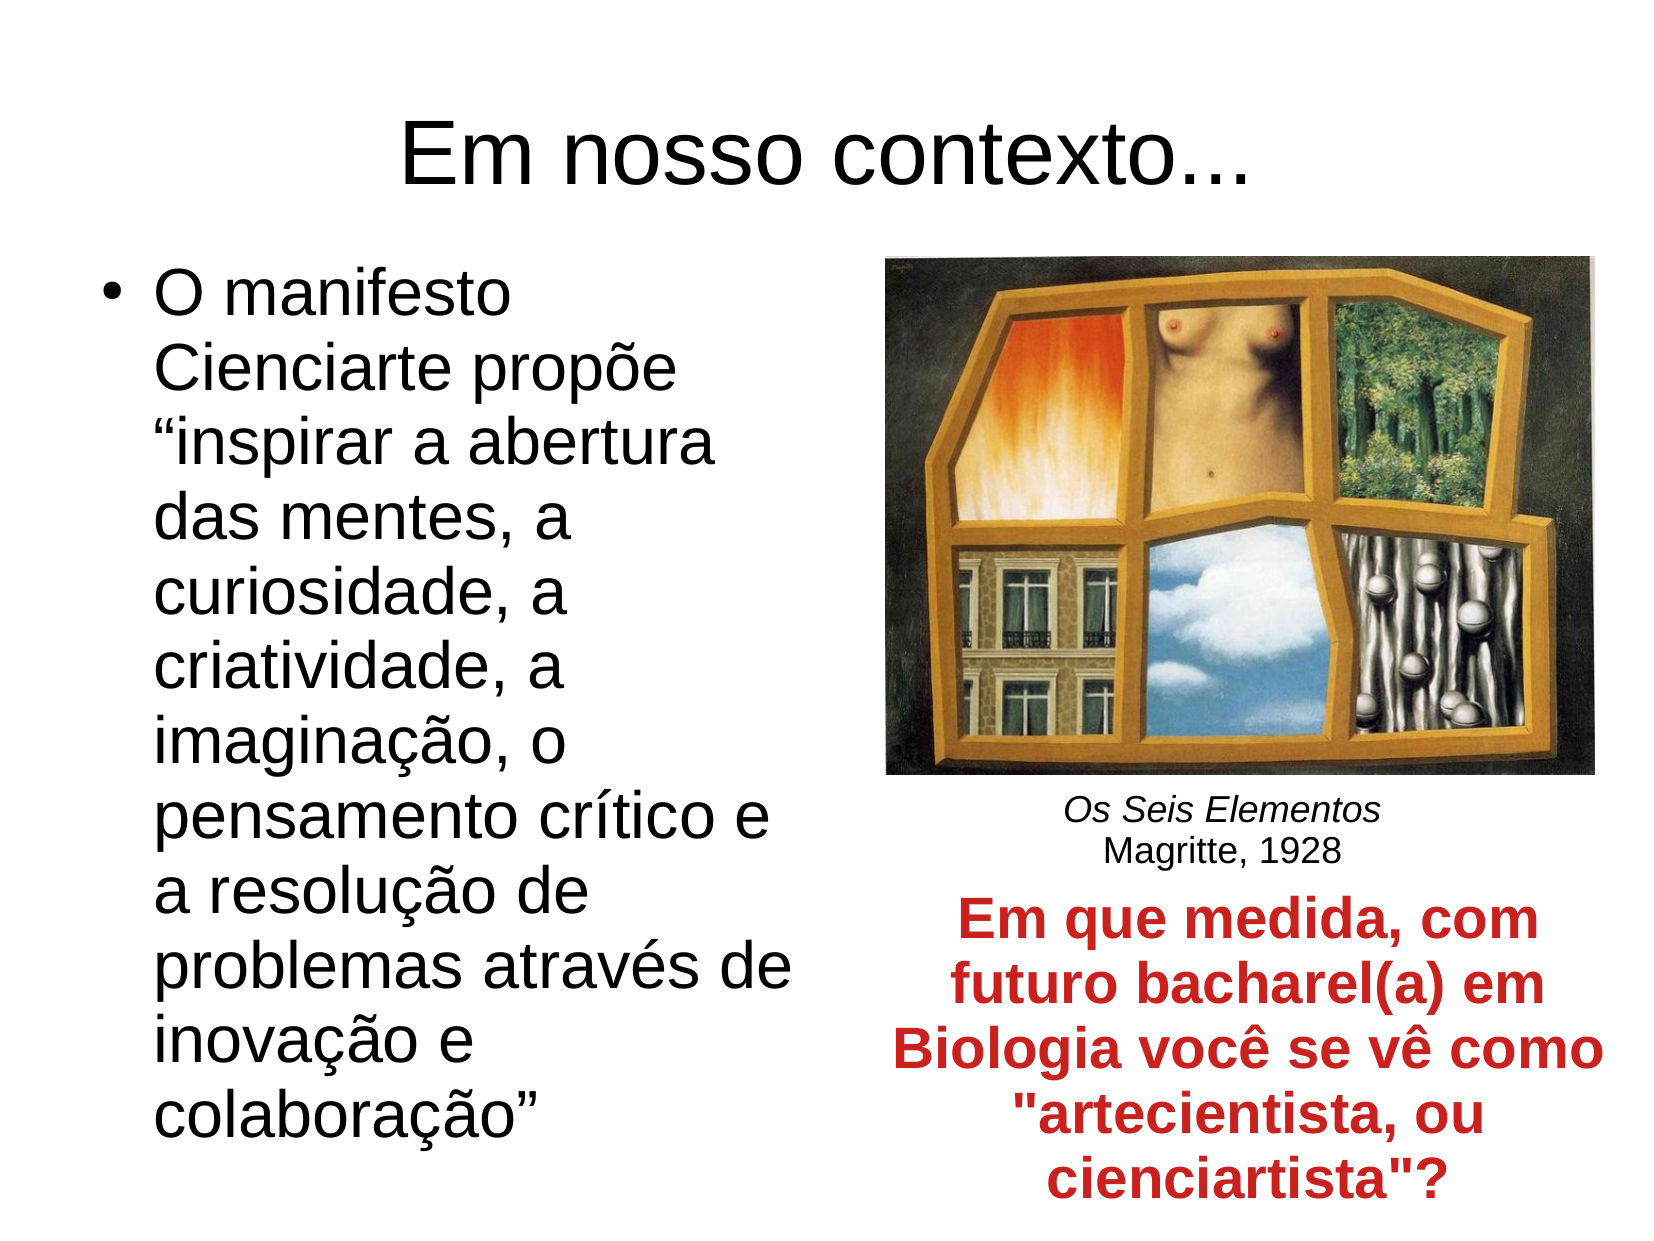

# Em nosso contexto...
O manifesto Cienciarte propõe “inspirar a abertura das mentes, a curiosidade, a criatividade, a imaginação, o pensamento crítico e a resolução de problemas através de inovação e colaboração”
Os Seis Elementos
Magritte, 1928
Em que medida, com futuro bacharel(a) em Biologia você se vê como "artecientista, ou cienciartista"?